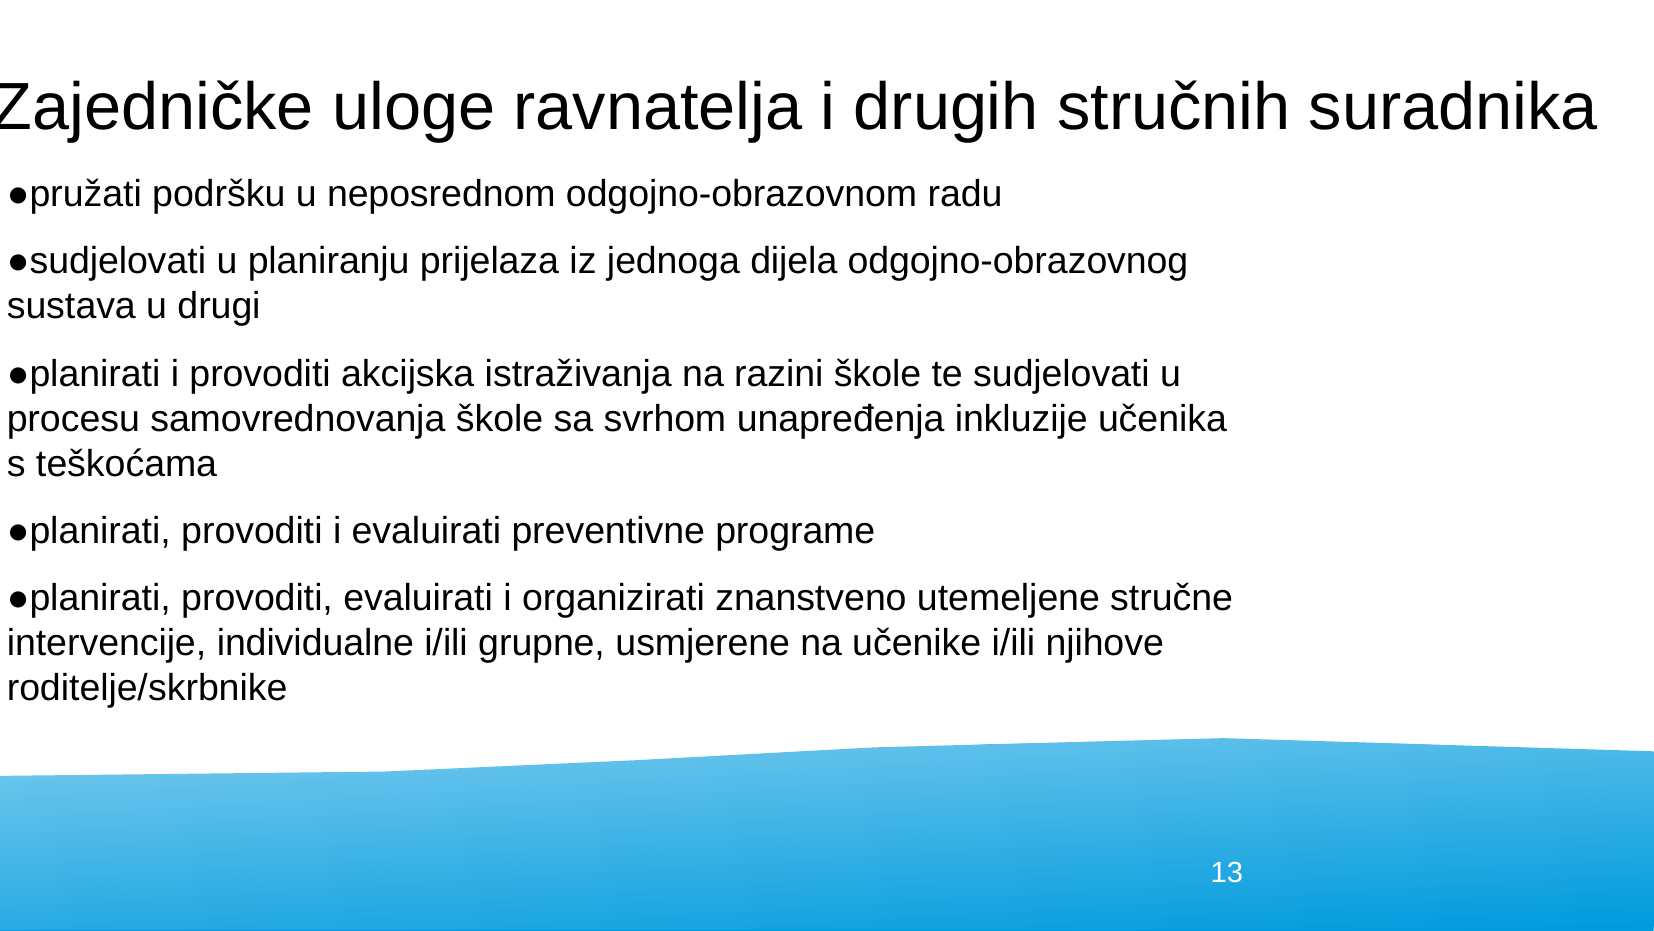

# Zajedničke uloge ravnatelja i drugih stručnih suradnika
●pružati podršku u neposrednom odgojno-obrazovnom radu
●sudjelovati u planiranju prijelaza iz jednoga dijela odgojno-obrazovnog sustava u drugi
●planirati i provoditi akcijska istraživanja na razini škole te sudjelovati u procesu samovrednovanja škole sa svrhom unapređenja inkluzije učenika s teškoćama
●planirati, provoditi i evaluirati preventivne programe
●planirati, provoditi, evaluirati i organizirati znanstveno utemeljene stručne intervencije, individualne i/ili grupne, usmjerene na učenike i/ili njihove roditelje/skrbnike